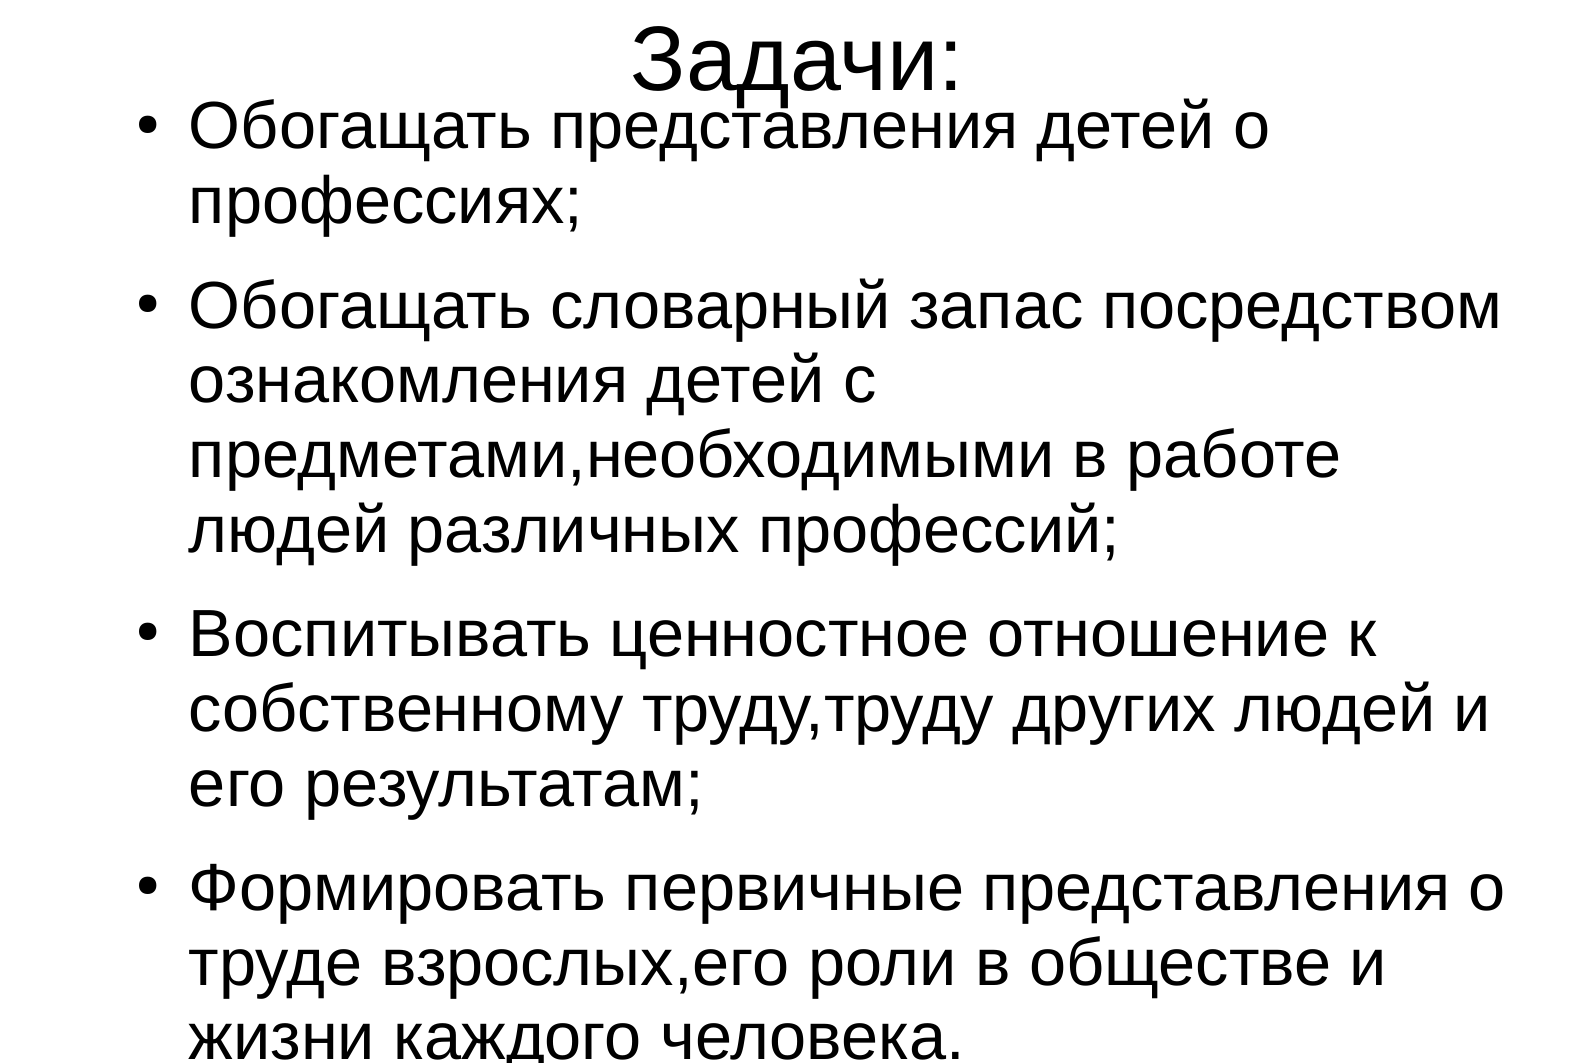

# Задачи:
Обогащать представления детей о профессиях;
Обогащать словарный запас посредством ознакомления детей с предметами,необходимыми в работе людей различных профессий;
Воспитывать ценностное отношение к собственному труду,труду других людей и его результатам;
Формировать первичные представления о труде взрослых,его роли в обществе и жизни каждого человека.